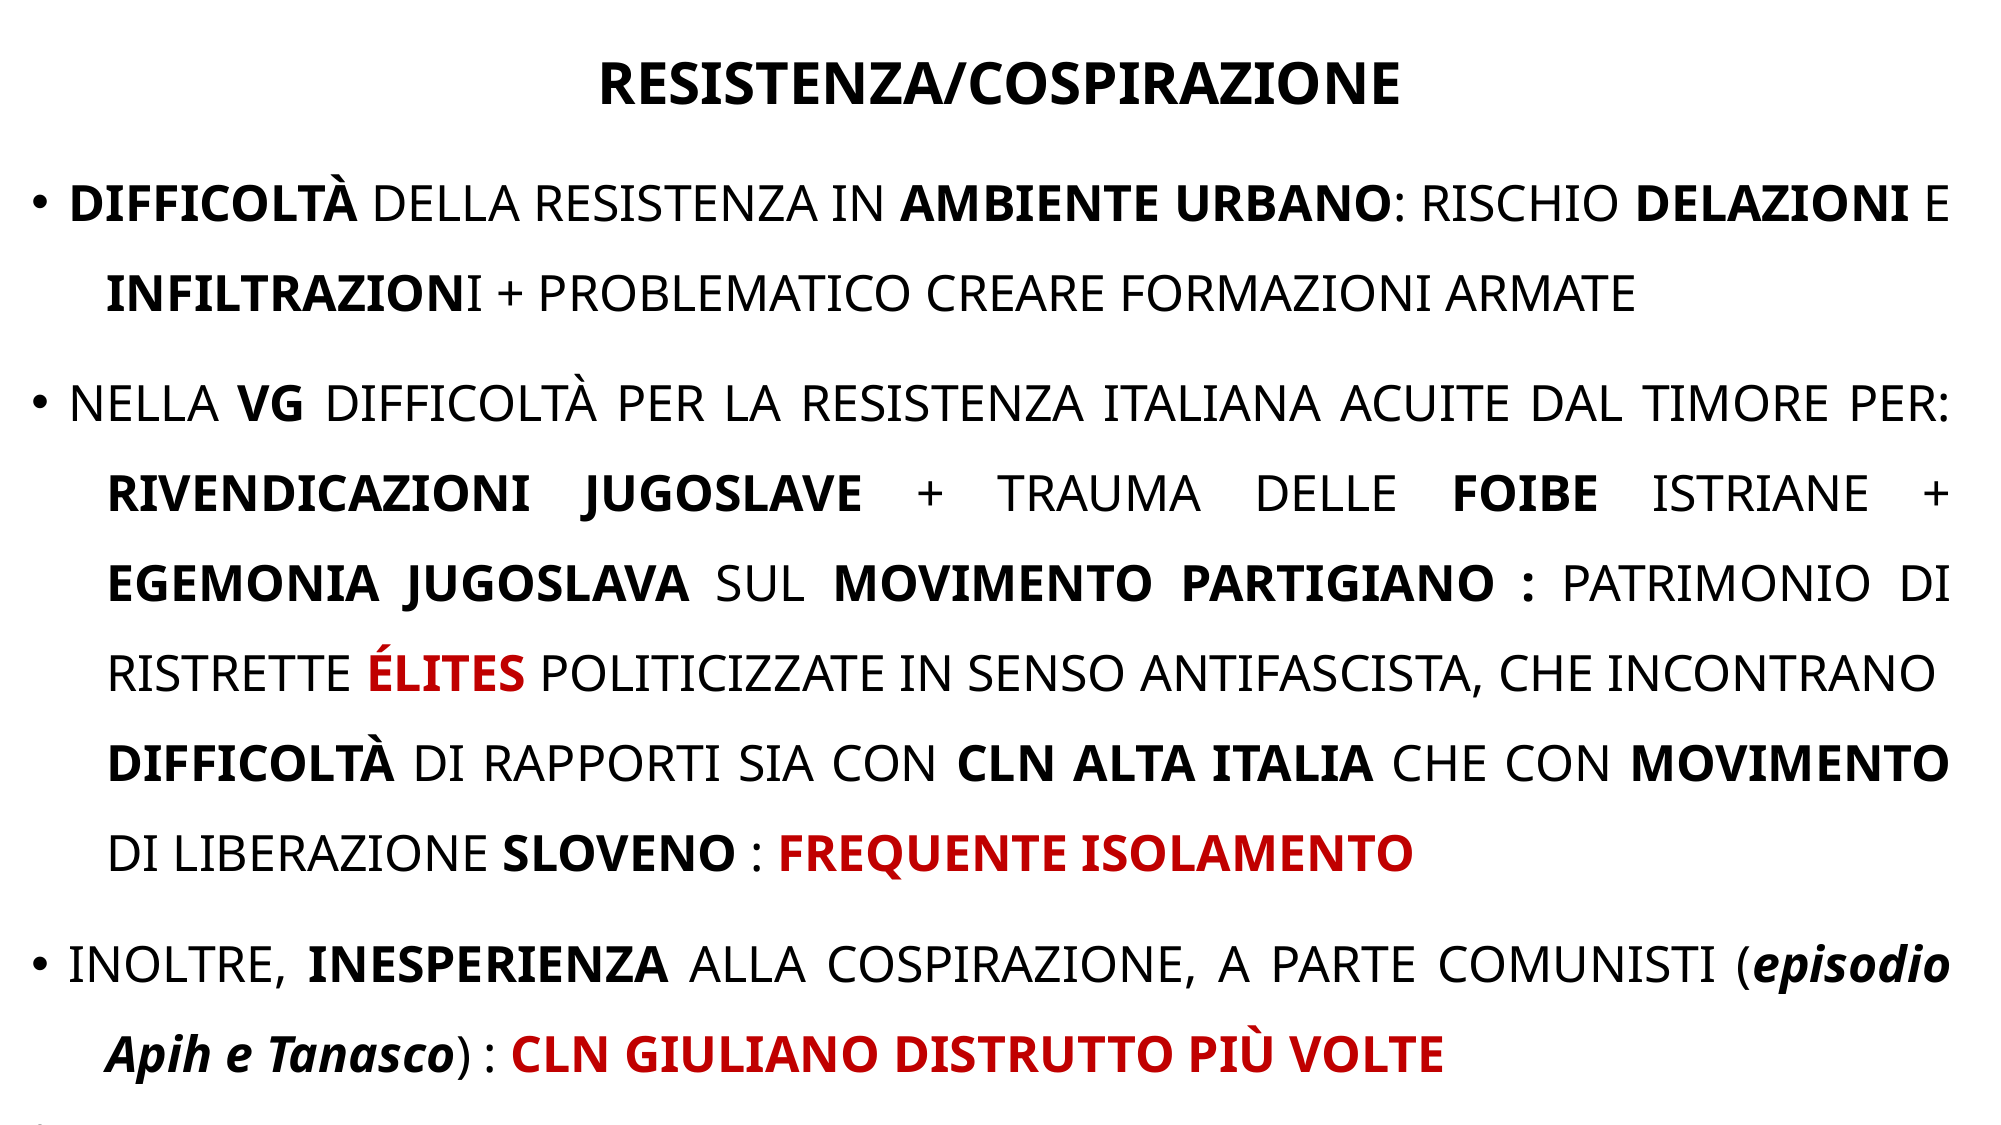

# RESISTENZA/COSPIRAZIONE
DIFFICOLTÀ DELLA RESISTENZA IN AMBIENTE URBANO: RISCHIO DELAZIONI E INFILTRAZIONI + PROBLEMATICO CREARE FORMAZIONI ARMATE
NELLA VG DIFFICOLTÀ PER LA RESISTENZA ITALIANA ACUITE DAL TIMORE PER: RIVENDICAZIONI JUGOSLAVE + TRAUMA DELLE FOIBE ISTRIANE + EGEMONIA JUGOSLAVA SUL MOVIMENTO PARTIGIANO : PATRIMONIO DI RISTRETTE ÉLITES POLITICIZZATE IN SENSO ANTIFASCISTA, CHE INCONTRANO DIFFICOLTÀ DI RAPPORTI SIA CON CLN ALTA ITALIA CHE CON MOVIMENTO DI LIBERAZIONE SLOVENO : FREQUENTE ISOLAMENTO
INOLTRE, INESPERIENZA ALLA COSPIRAZIONE, A PARTE COMUNISTI (episodio Apih e Tanasco) : CLN GIULIANO DISTRUTTO PIÙ VOLTE